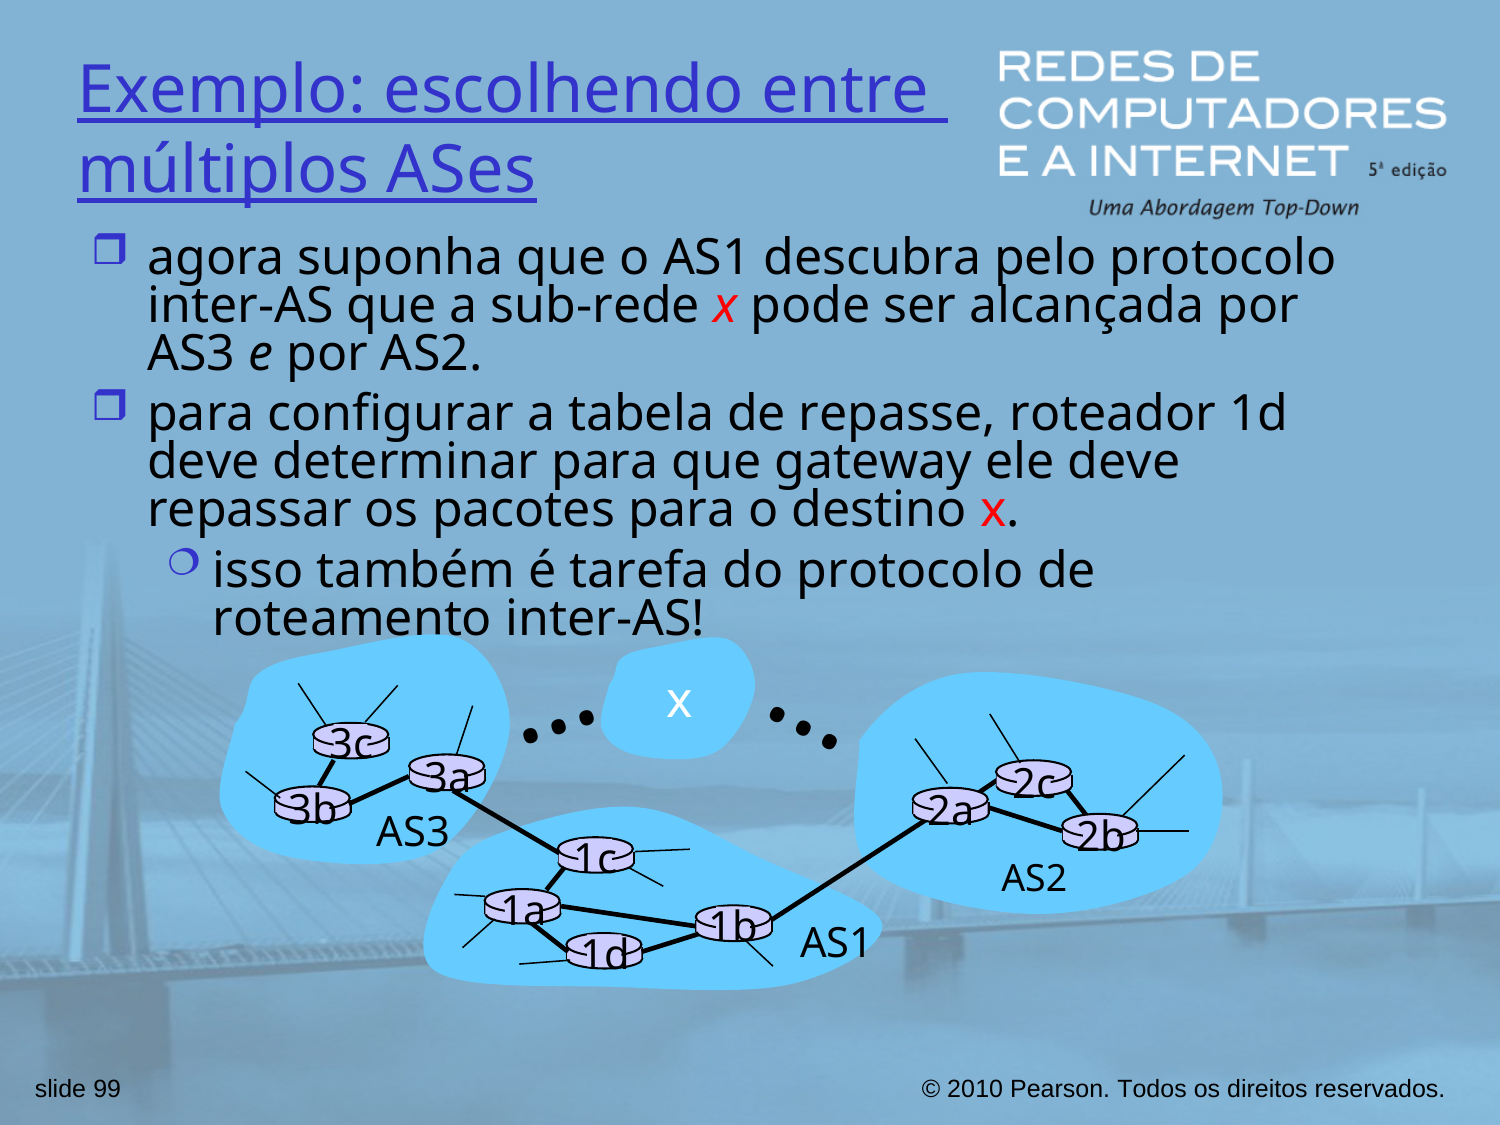

# Exemplo: escolhendo entre múltiplos ASes
agora suponha que o AS1 descubra pelo protocolo inter-AS que a sub-rede x pode ser alcançada por AS3 e por AS2.
para configurar a tabela de repasse, roteador 1d deve determinar para que gateway ele deve repassar os pacotes para o destino x.
isso também é tarefa do protocolo de roteamento inter-AS!
…
…
3c
3a
2c
3b
2a
AS3
2b
1c
AS2
1a
1b
AS1
1d
x